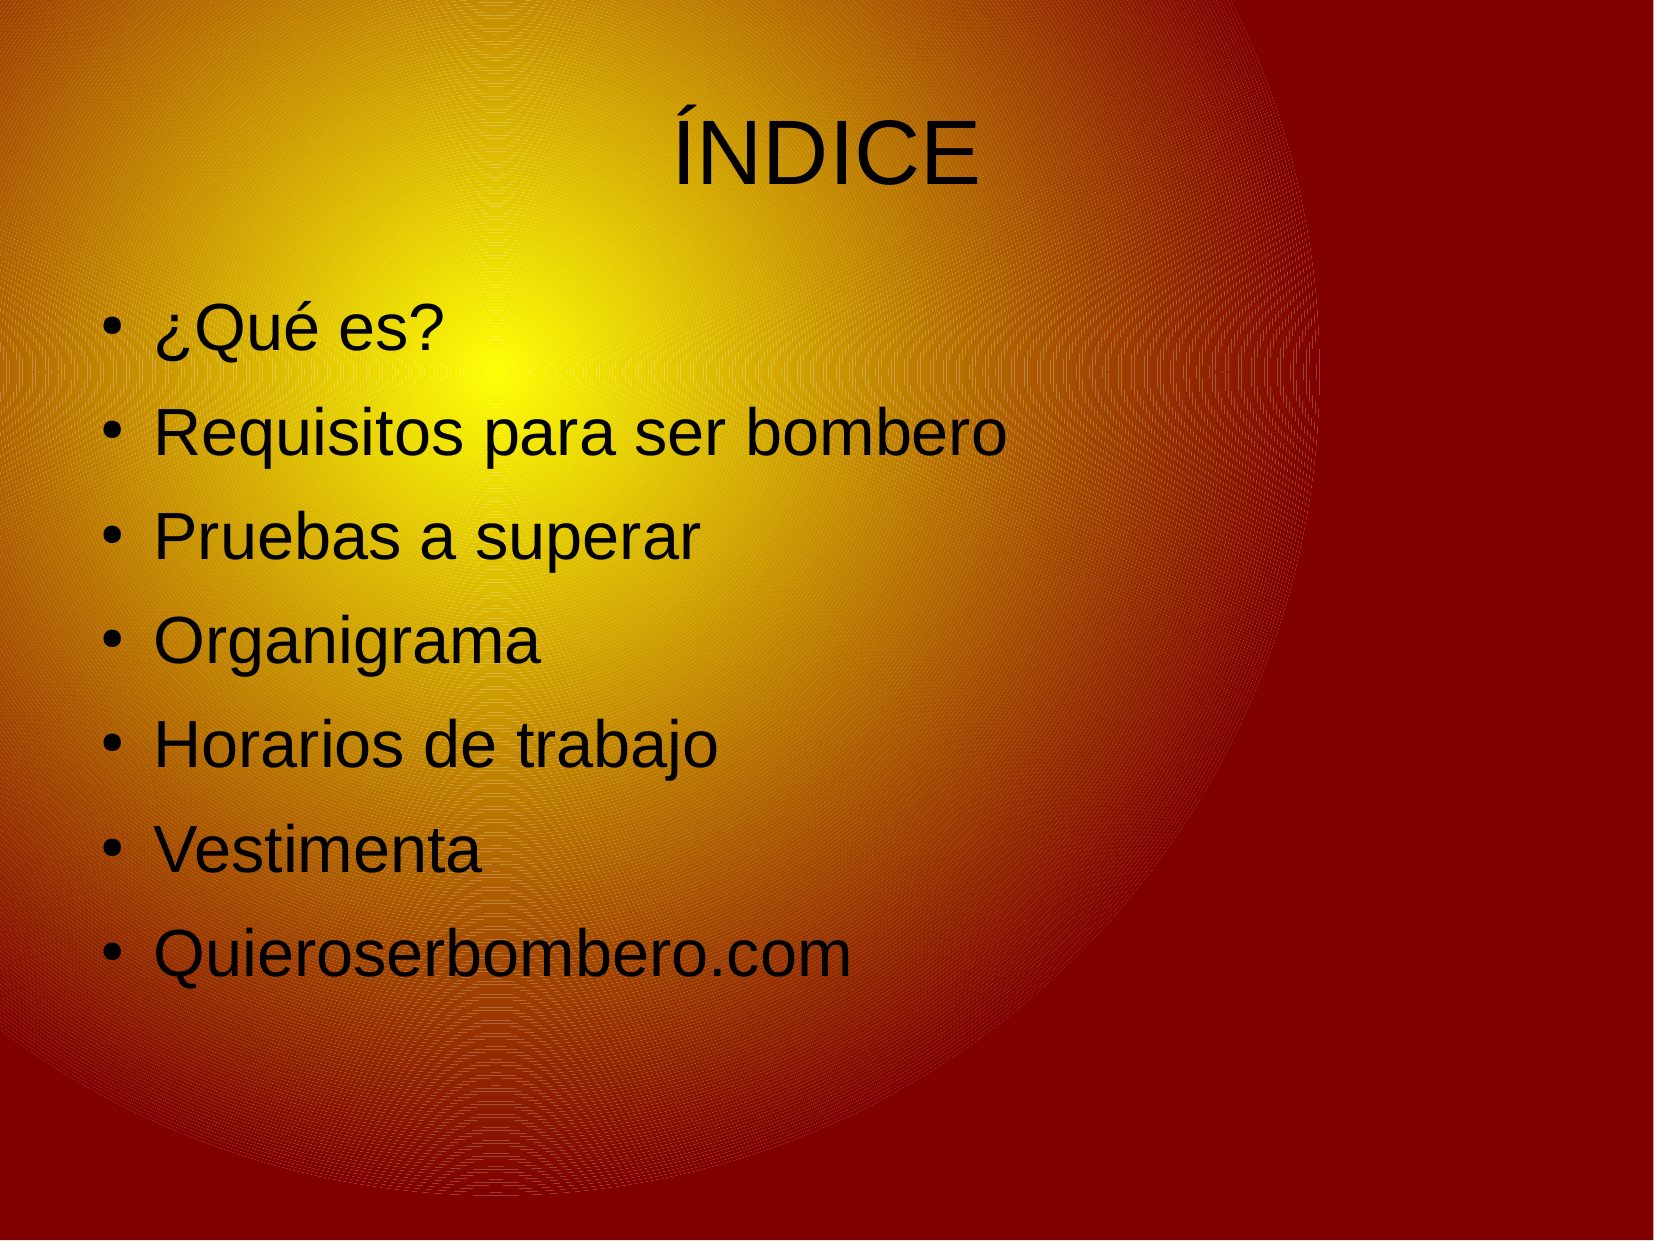

# ÍNDICE
¿Qué es?
Requisitos para ser bombero
Pruebas a superar
Organigrama
Horarios de trabajo
Vestimenta
Quieroserbombero.com